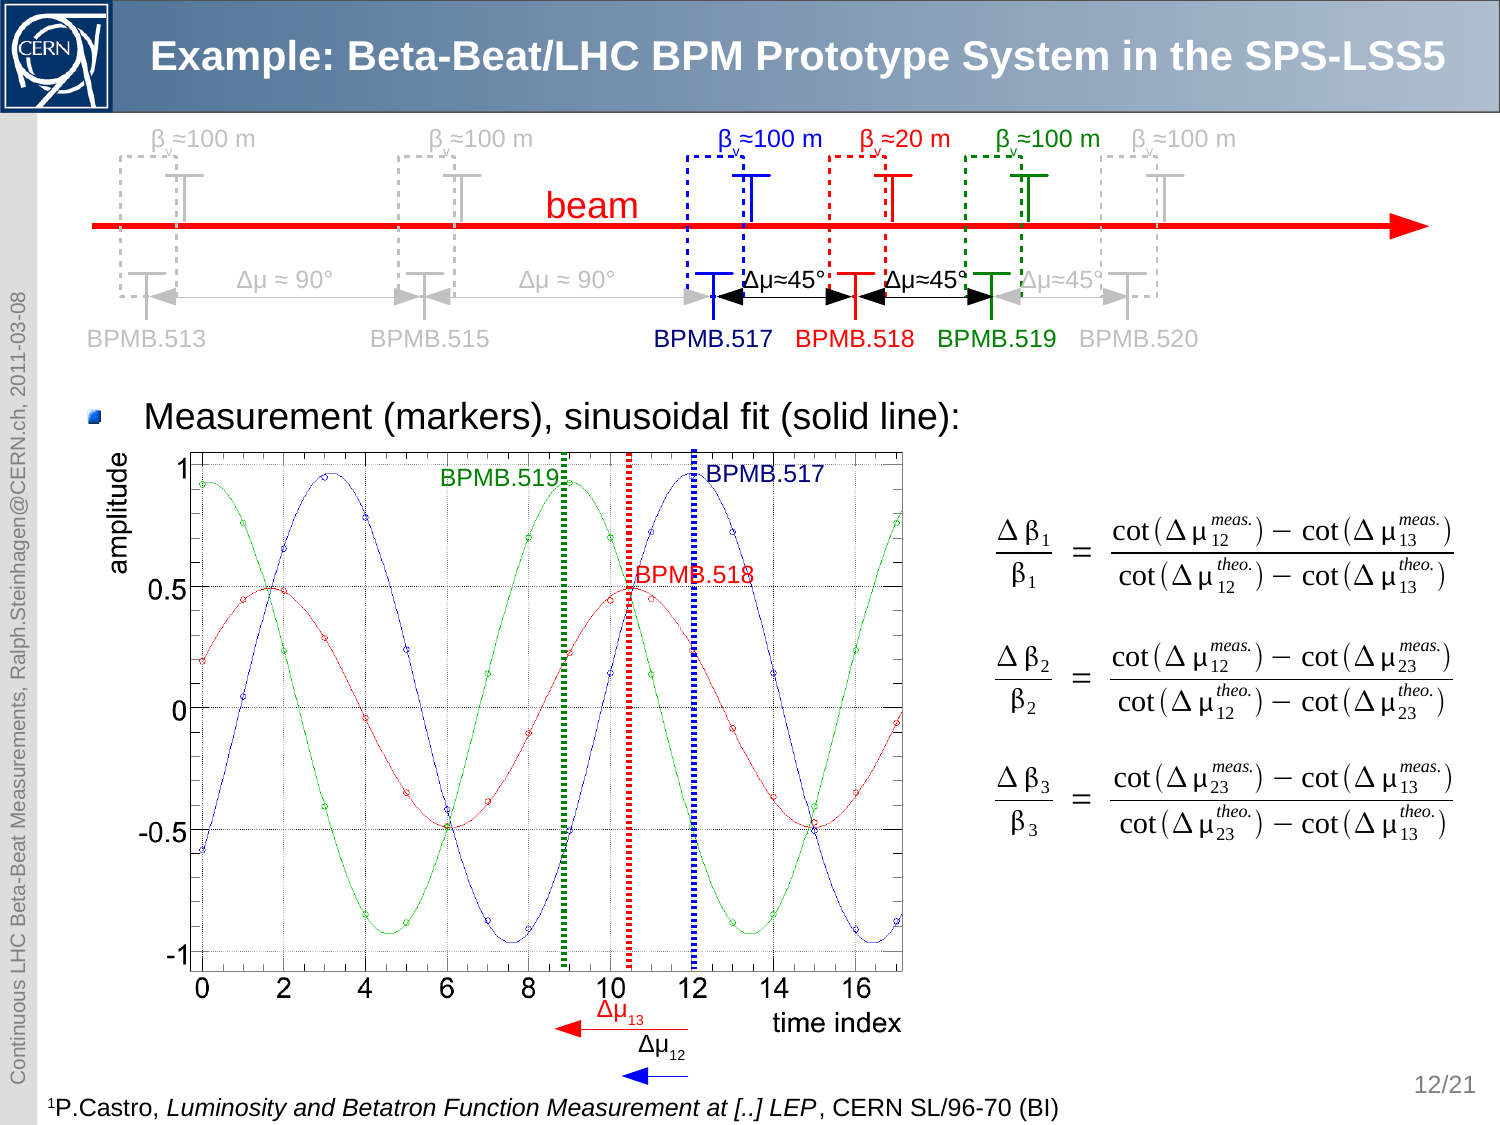

# Example: Beta-Beat/LHC BPM Prototype System in the SPS-LSS5
βv≈100 m
βv≈100 m
βv≈100 m
βv≈20 m
βv≈100 m
βv≈100 m
Measurement (markers), sinusoidal fit (solid line):
beam
Δμ ≈ 90°
Δμ ≈ 90°
Δμ≈45°
Δμ≈45°
Δμ≈45°
BPMB.513
BPMB.515
BPMB.517
BPMB.518
BPMB.519
BPMB.520
BPMB.517
BPMB.519
BPMB.518
Δμ13
Δμ12
1P.Castro, Luminosity and Betatron Function Measurement at [..] LEP, CERN SL/96-70 (BI)